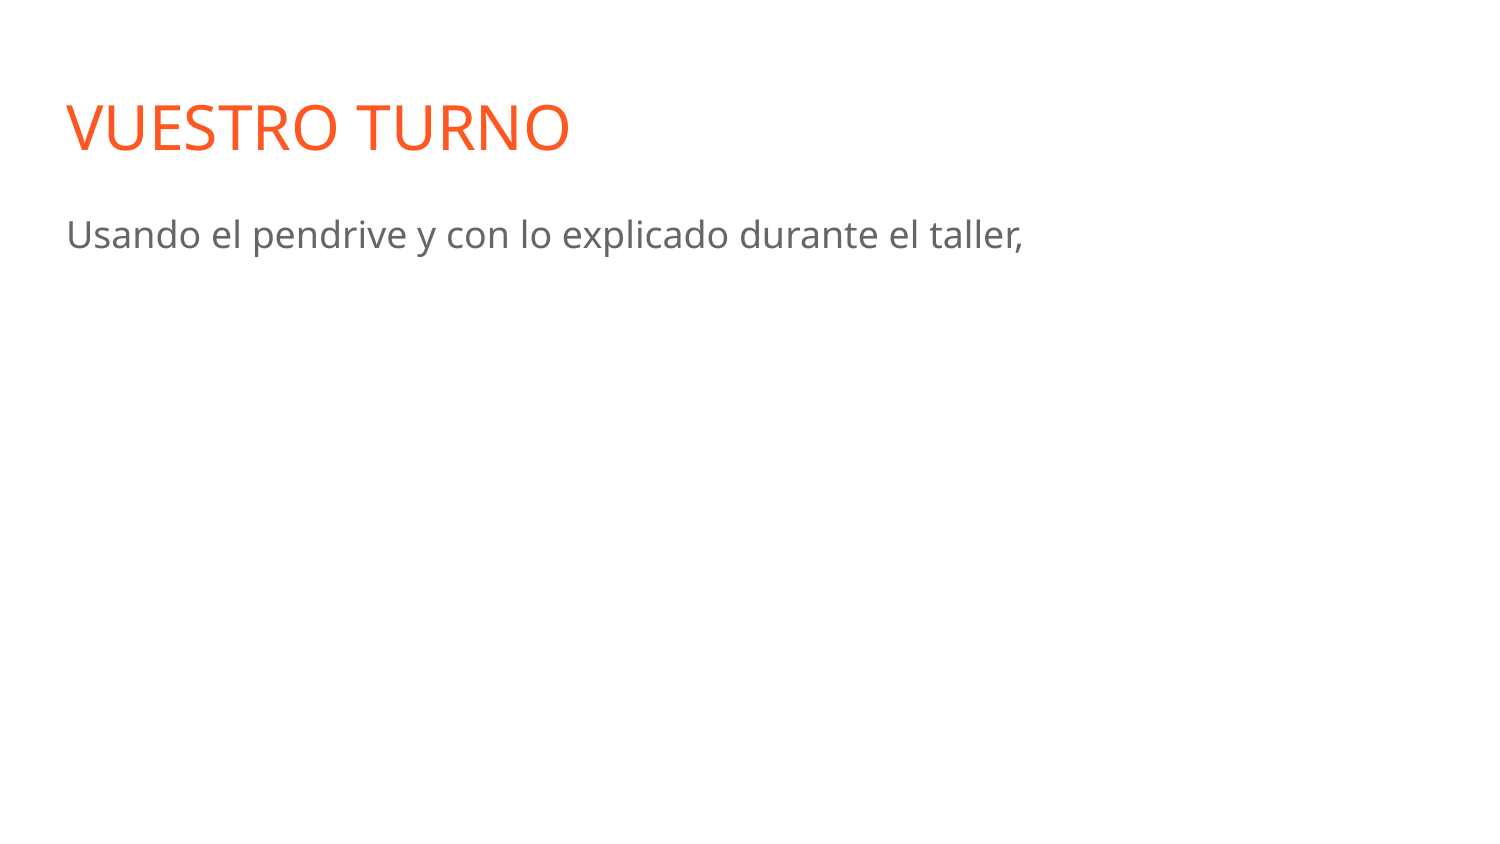

# VUESTRO TURNO
Usando el pendrive y con lo explicado durante el taller,